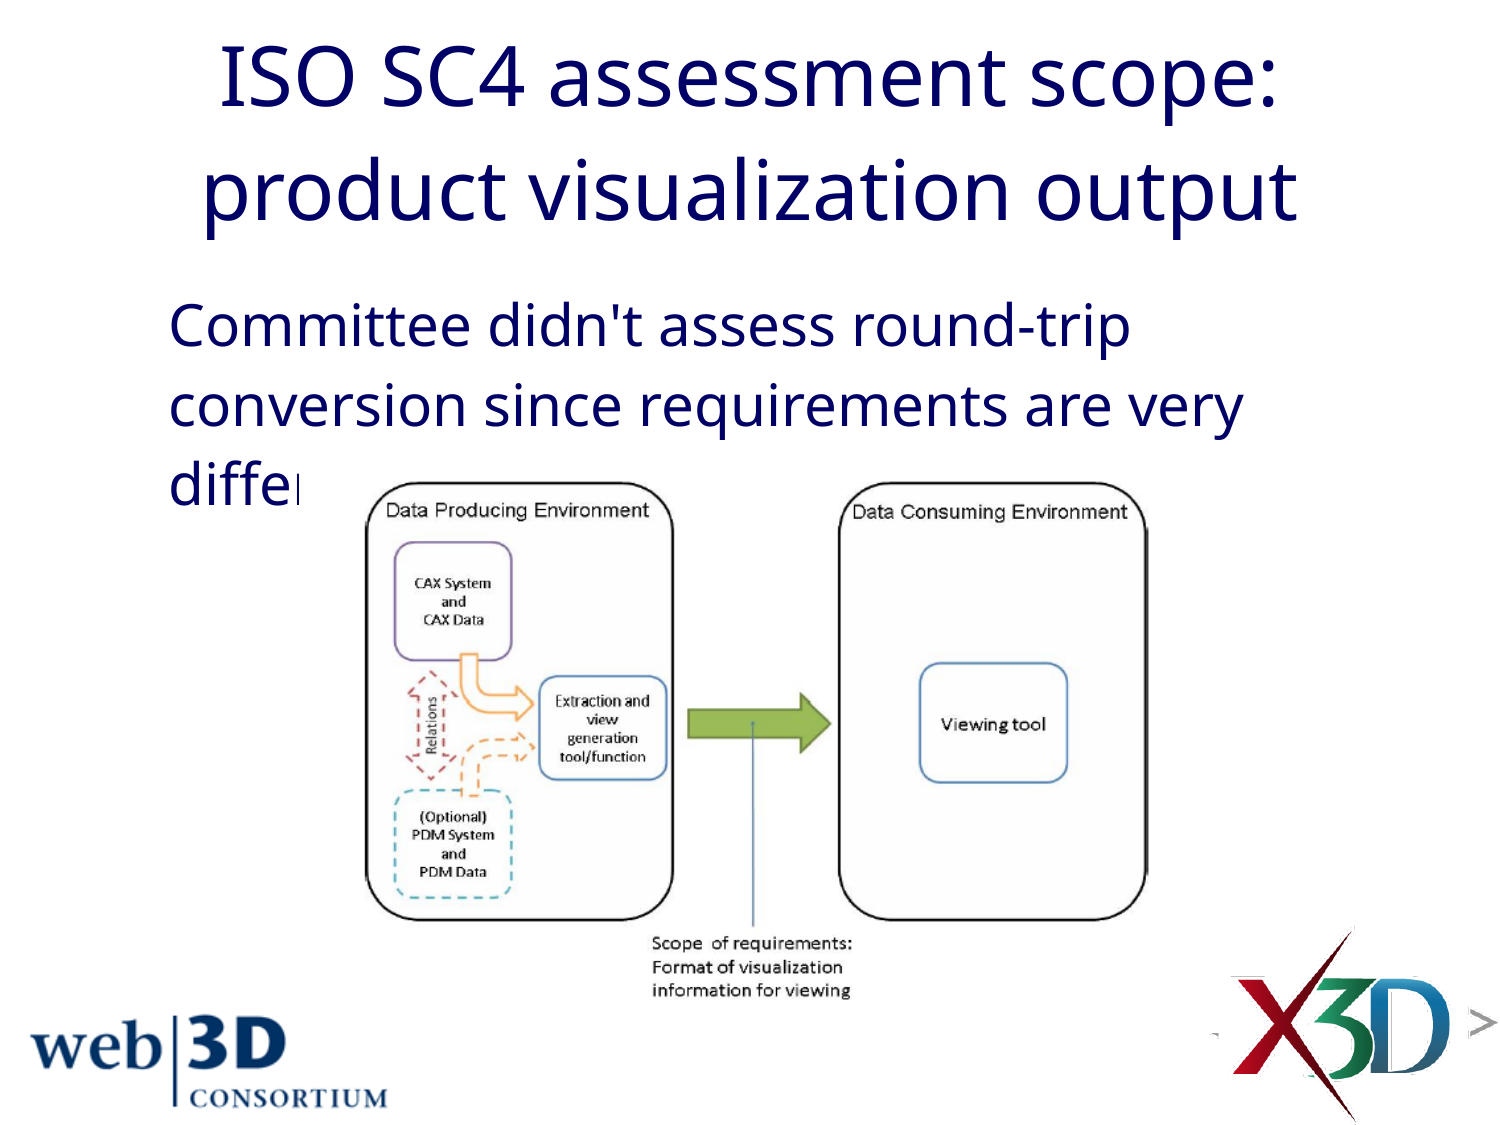

# ISO SC4 assessment scope: product visualization output
Committee didn't assess round-trip conversion since requirements are very different